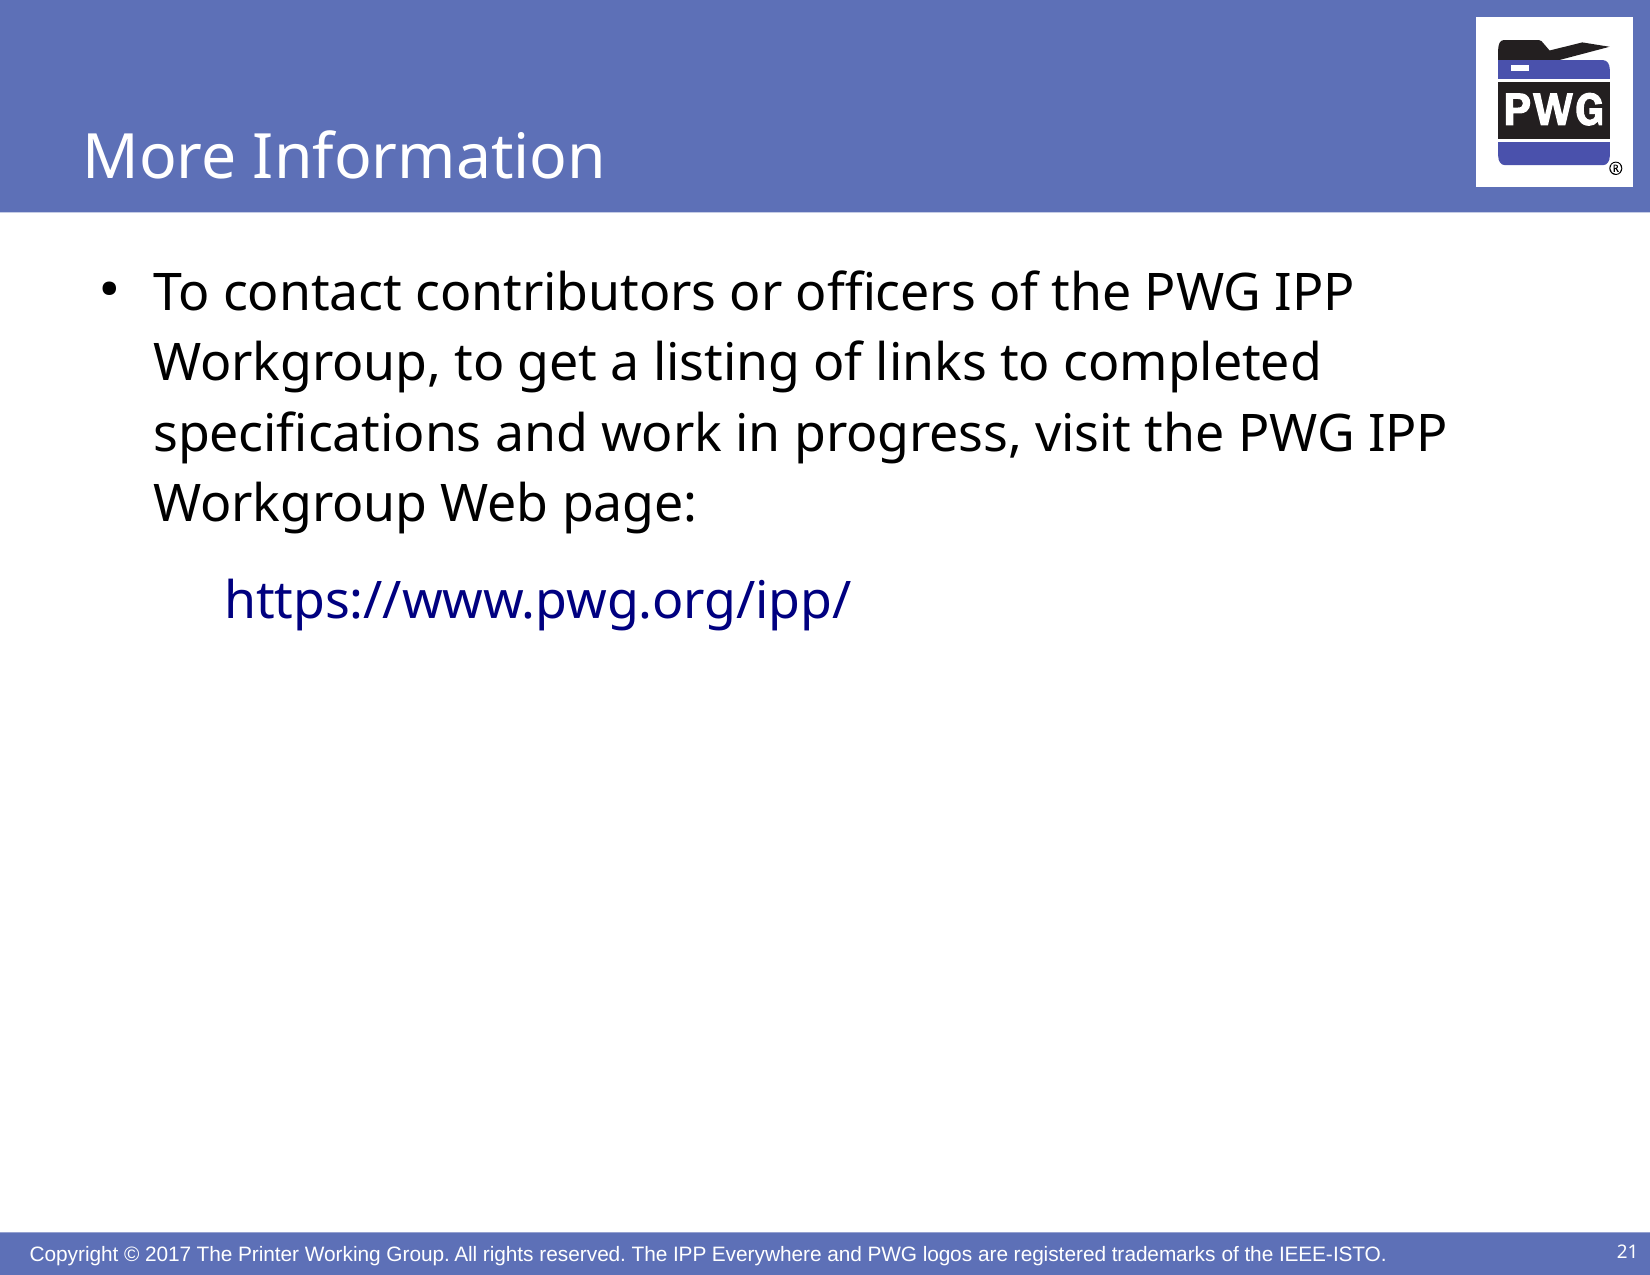

# More Information
To contact contributors or officers of the PWG IPP Workgroup, to get a listing of links to completed specifications and work in progress, visit the PWG IPP Workgroup Web page:
https://www.pwg.org/ipp/